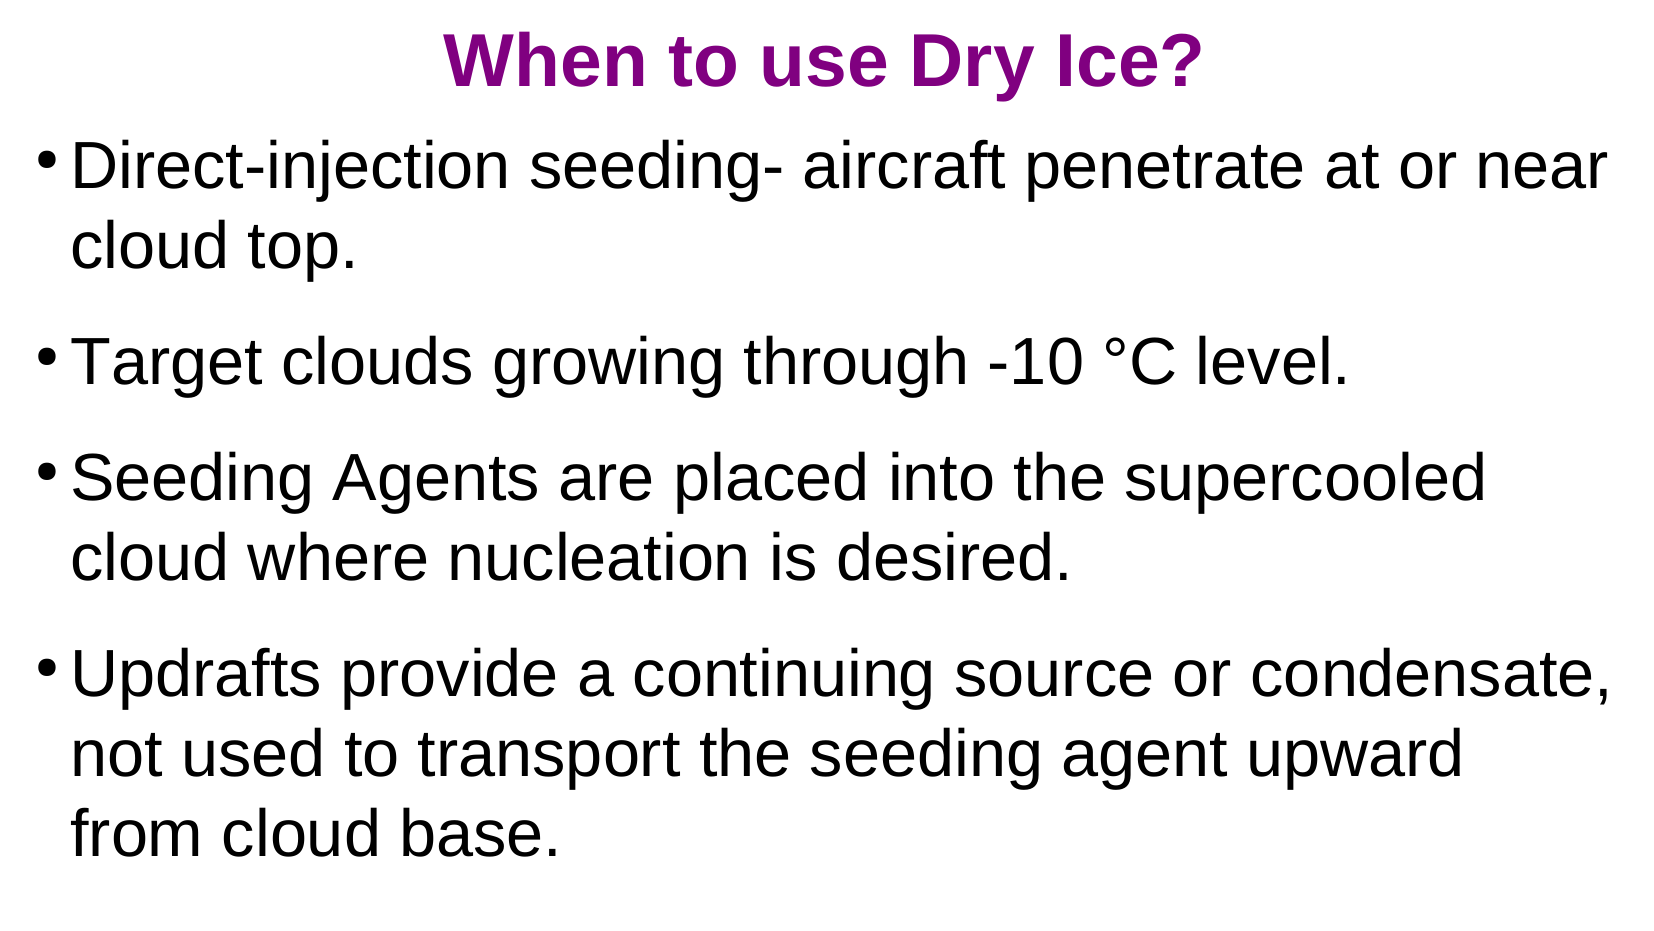

# When to use Dry Ice?
Direct-injection seeding- aircraft penetrate at or near cloud top.
Target clouds growing through -10 °C level.
Seeding Agents are placed into the supercooled cloud where nucleation is desired.
Updrafts provide a continuing source or condensate, not used to transport the seeding agent upward from cloud base.